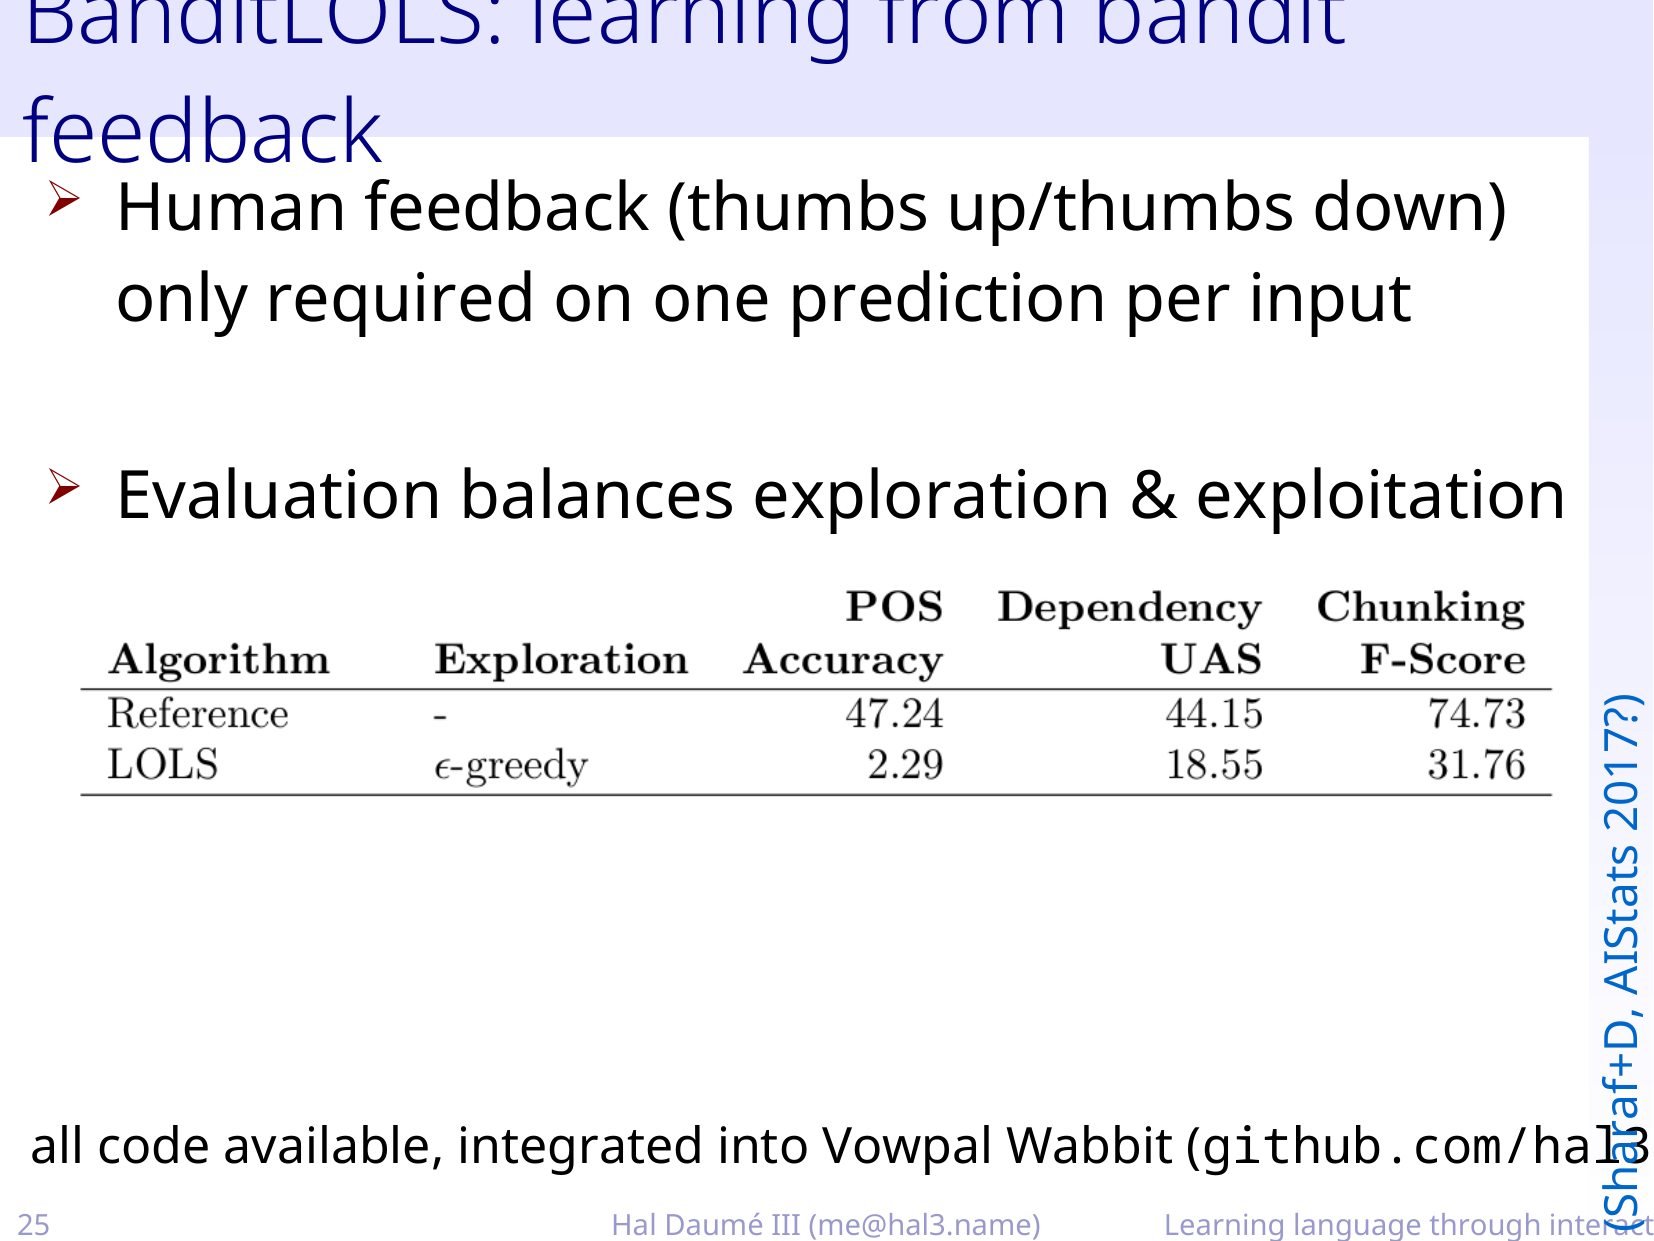

# BanditLOLS: learning from bandit feedback
Human feedback (thumbs up/thumbs down)
only required on one prediction per input
Evaluation balances exploration & exploitation
(Sharaf+D, AIStats 2017?)
all code available, integrated into Vowpal Wabbit (github.com/hal3/)